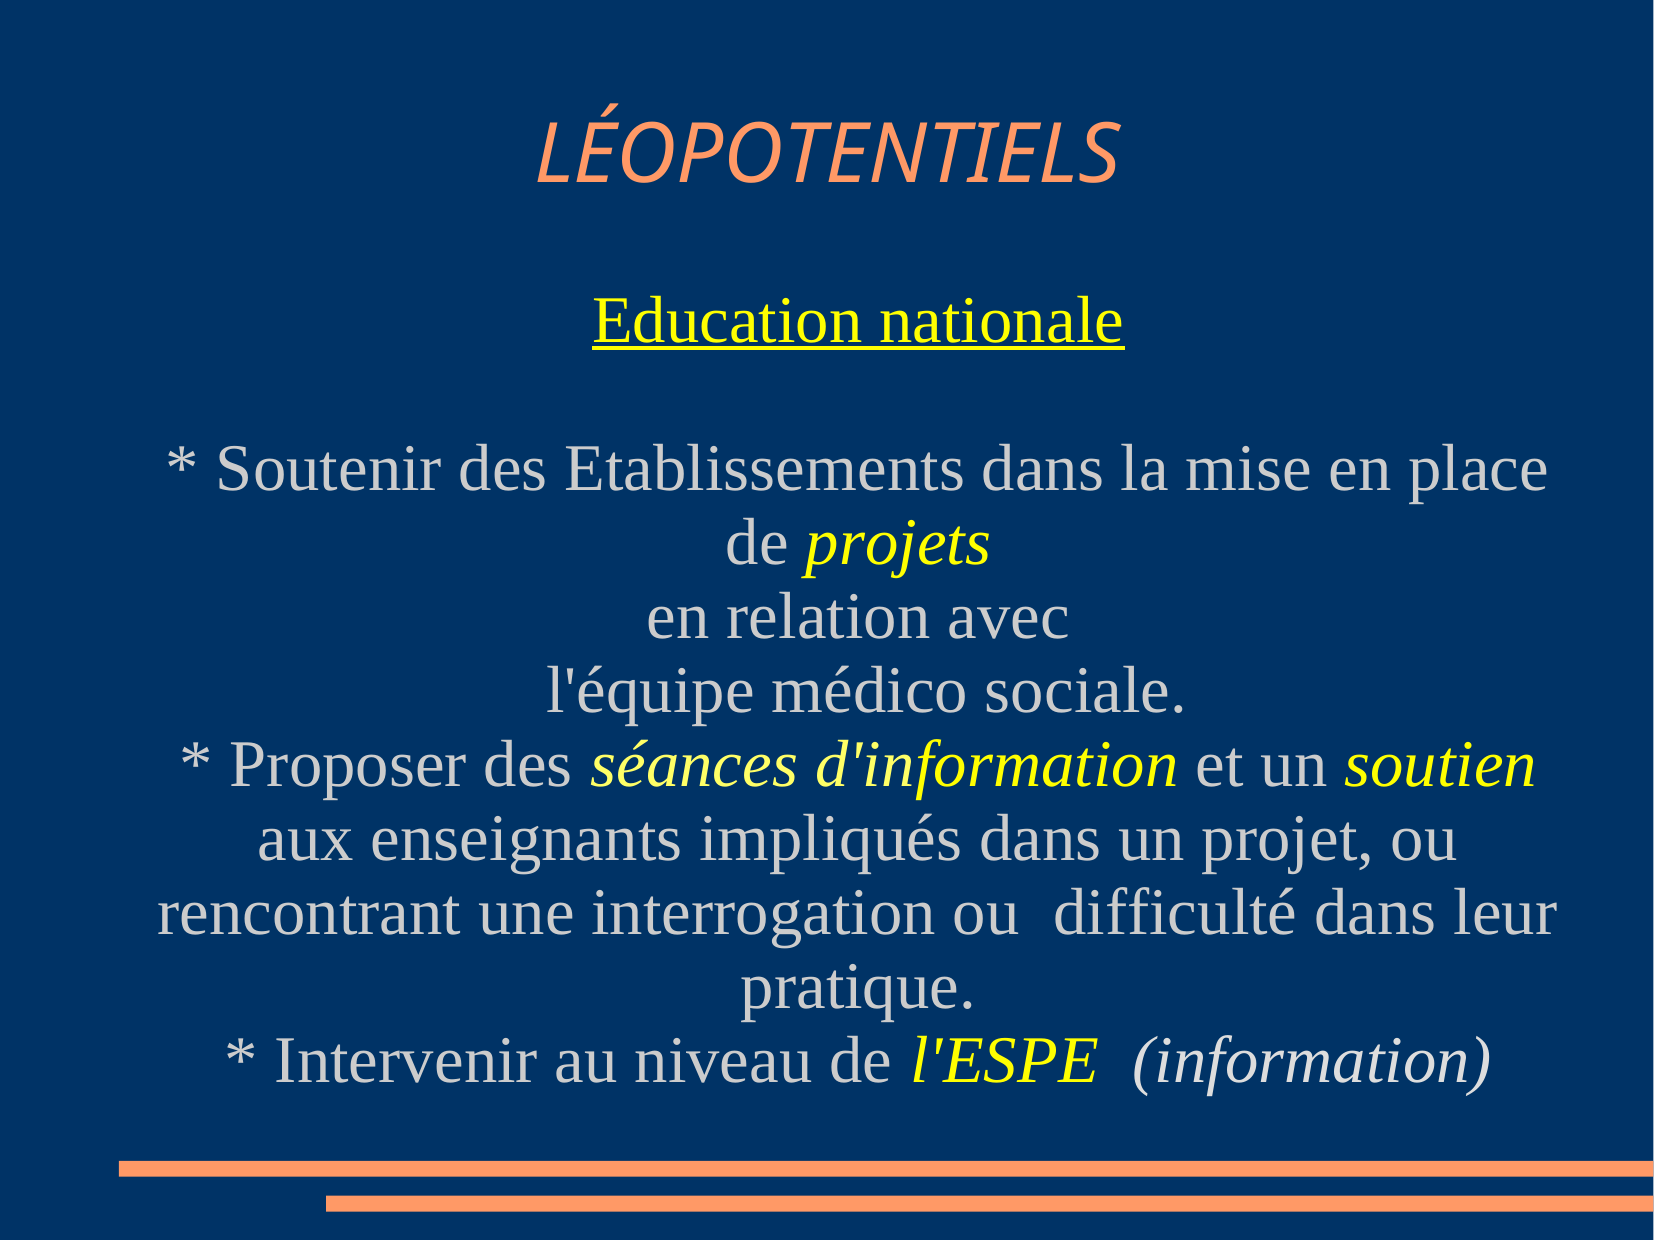

# LÉOPOTENTIELS
Education nationale
* Soutenir des Etablissements dans la mise en place de projets
en relation avec
 l'équipe médico sociale.
* Proposer des séances d'information et un soutien aux enseignants impliqués dans un projet, ou rencontrant une interrogation ou difficulté dans leur pratique.
* Intervenir au niveau de l'ESPE (information)